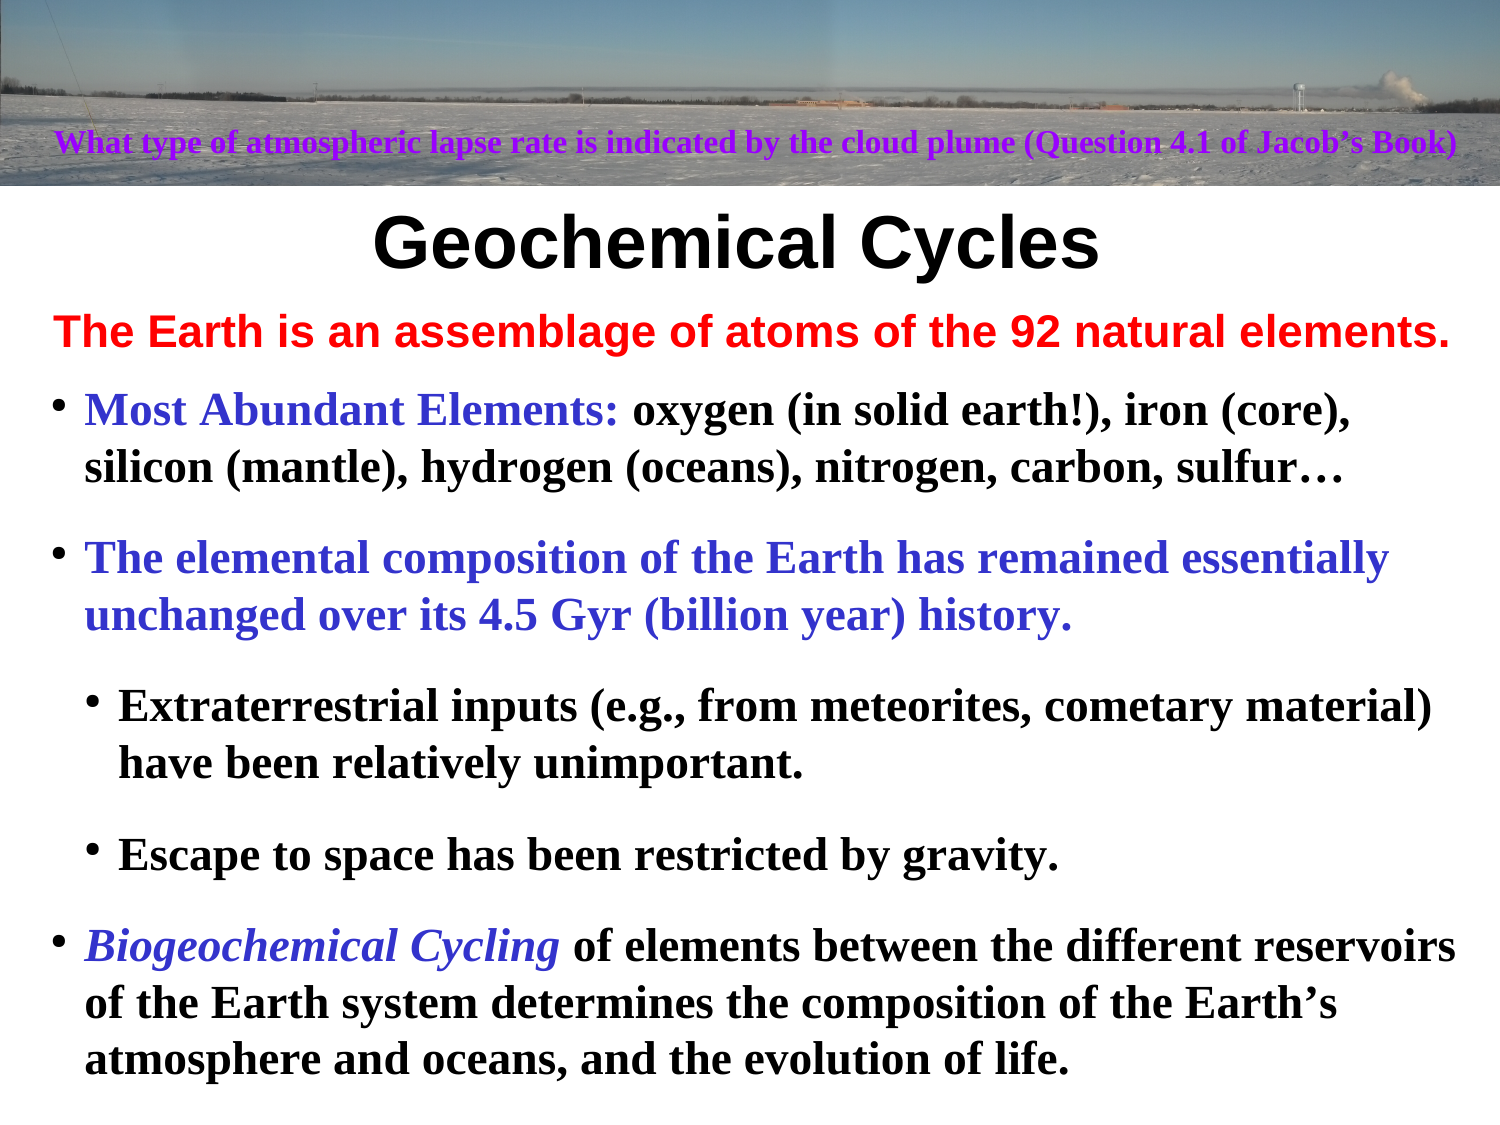

What type of atmospheric lapse rate is indicated by the cloud plume (Question 4.1 of Jacob’s Book)
Geochemical Cycles
The Earth is an assemblage of atoms of the 92 natural elements.
# Most Abundant Elements: oxygen (in solid earth!), iron (core), silicon (mantle), hydrogen (oceans), nitrogen, carbon, sulfur…
The elemental composition of the Earth has remained essentially unchanged over its 4.5 Gyr (billion year) history.
Extraterrestrial inputs (e.g., from meteorites, cometary material) have been relatively unimportant.
Escape to space has been restricted by gravity.
Biogeochemical Cycling of elements between the different reservoirs of the Earth system determines the composition of the Earth’s atmosphere and oceans, and the evolution of life.